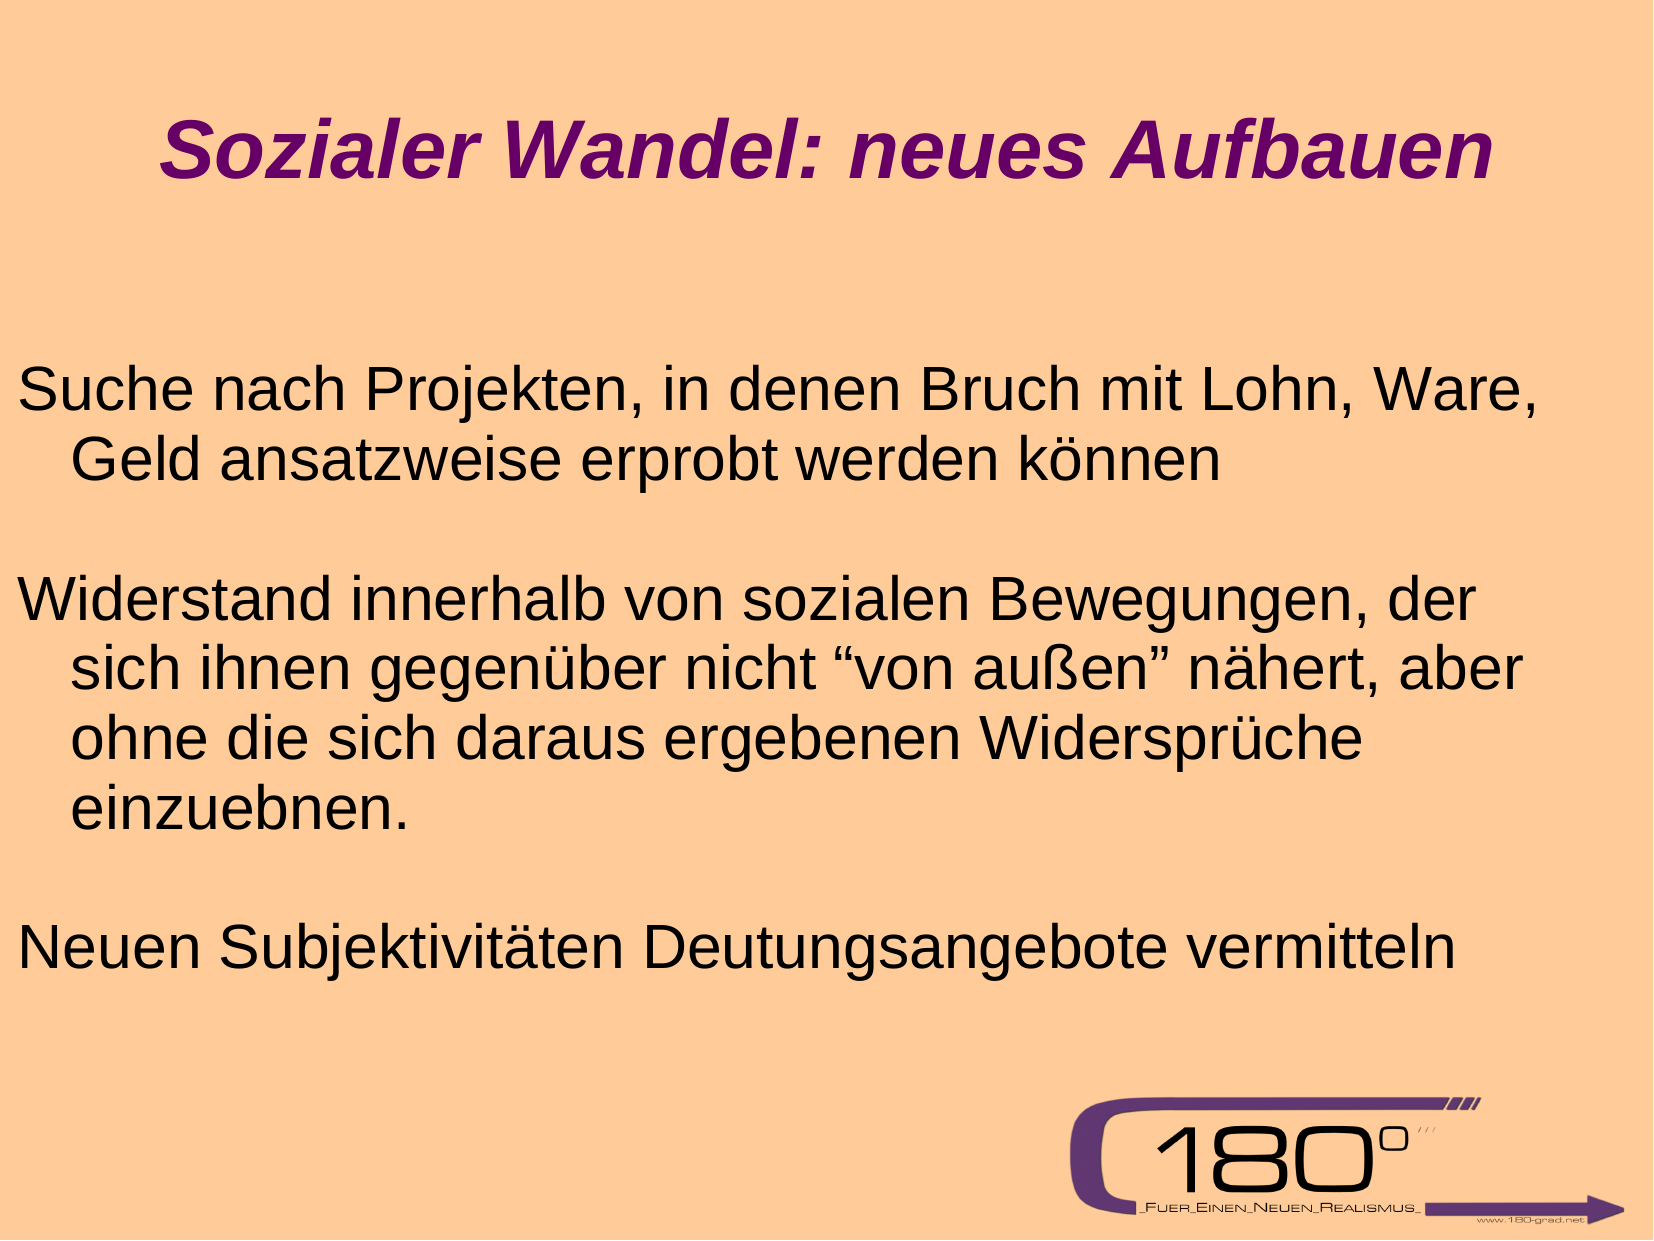

# Sozialer Wandel: neues Aufbauen
Suche nach Projekten, in denen Bruch mit Lohn, Ware, Geld ansatzweise erprobt werden können
Widerstand innerhalb von sozialen Bewegungen, der sich ihnen gegenüber nicht “von außen” nähert, aber ohne die sich daraus ergebenen Widersprüche einzuebnen.
Neuen Subjektivitäten Deutungsangebote vermitteln